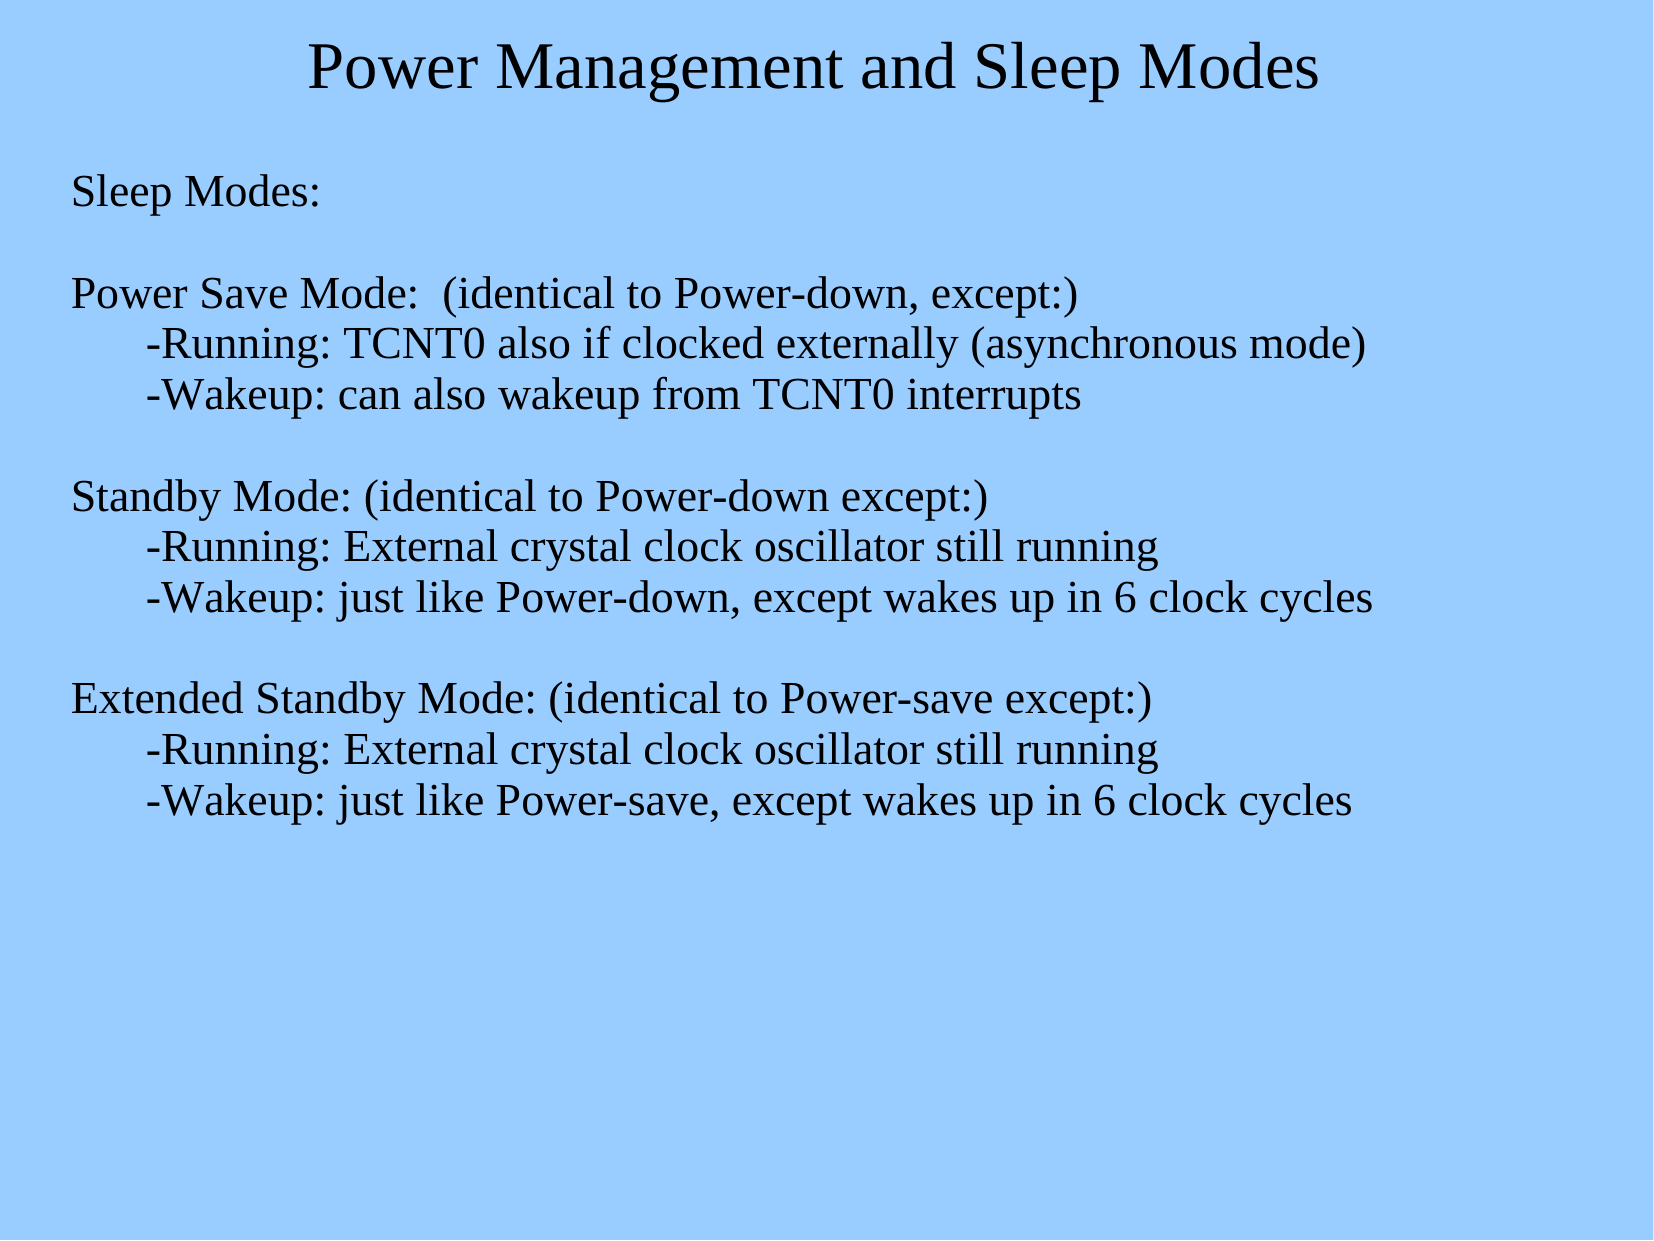

Power Management and Sleep Modes
Sleep Modes:
Power Save Mode: (identical to Power-down, except:)
	-Running: TCNT0 also if clocked externally (asynchronous mode)
	-Wakeup: can also wakeup from TCNT0 interrupts
Standby Mode: (identical to Power-down except:)
	-Running: External crystal clock oscillator still running
	-Wakeup: just like Power-down, except wakes up in 6 clock cycles
Extended Standby Mode: (identical to Power-save except:)
	-Running: External crystal clock oscillator still running
	-Wakeup: just like Power-save, except wakes up in 6 clock cycles